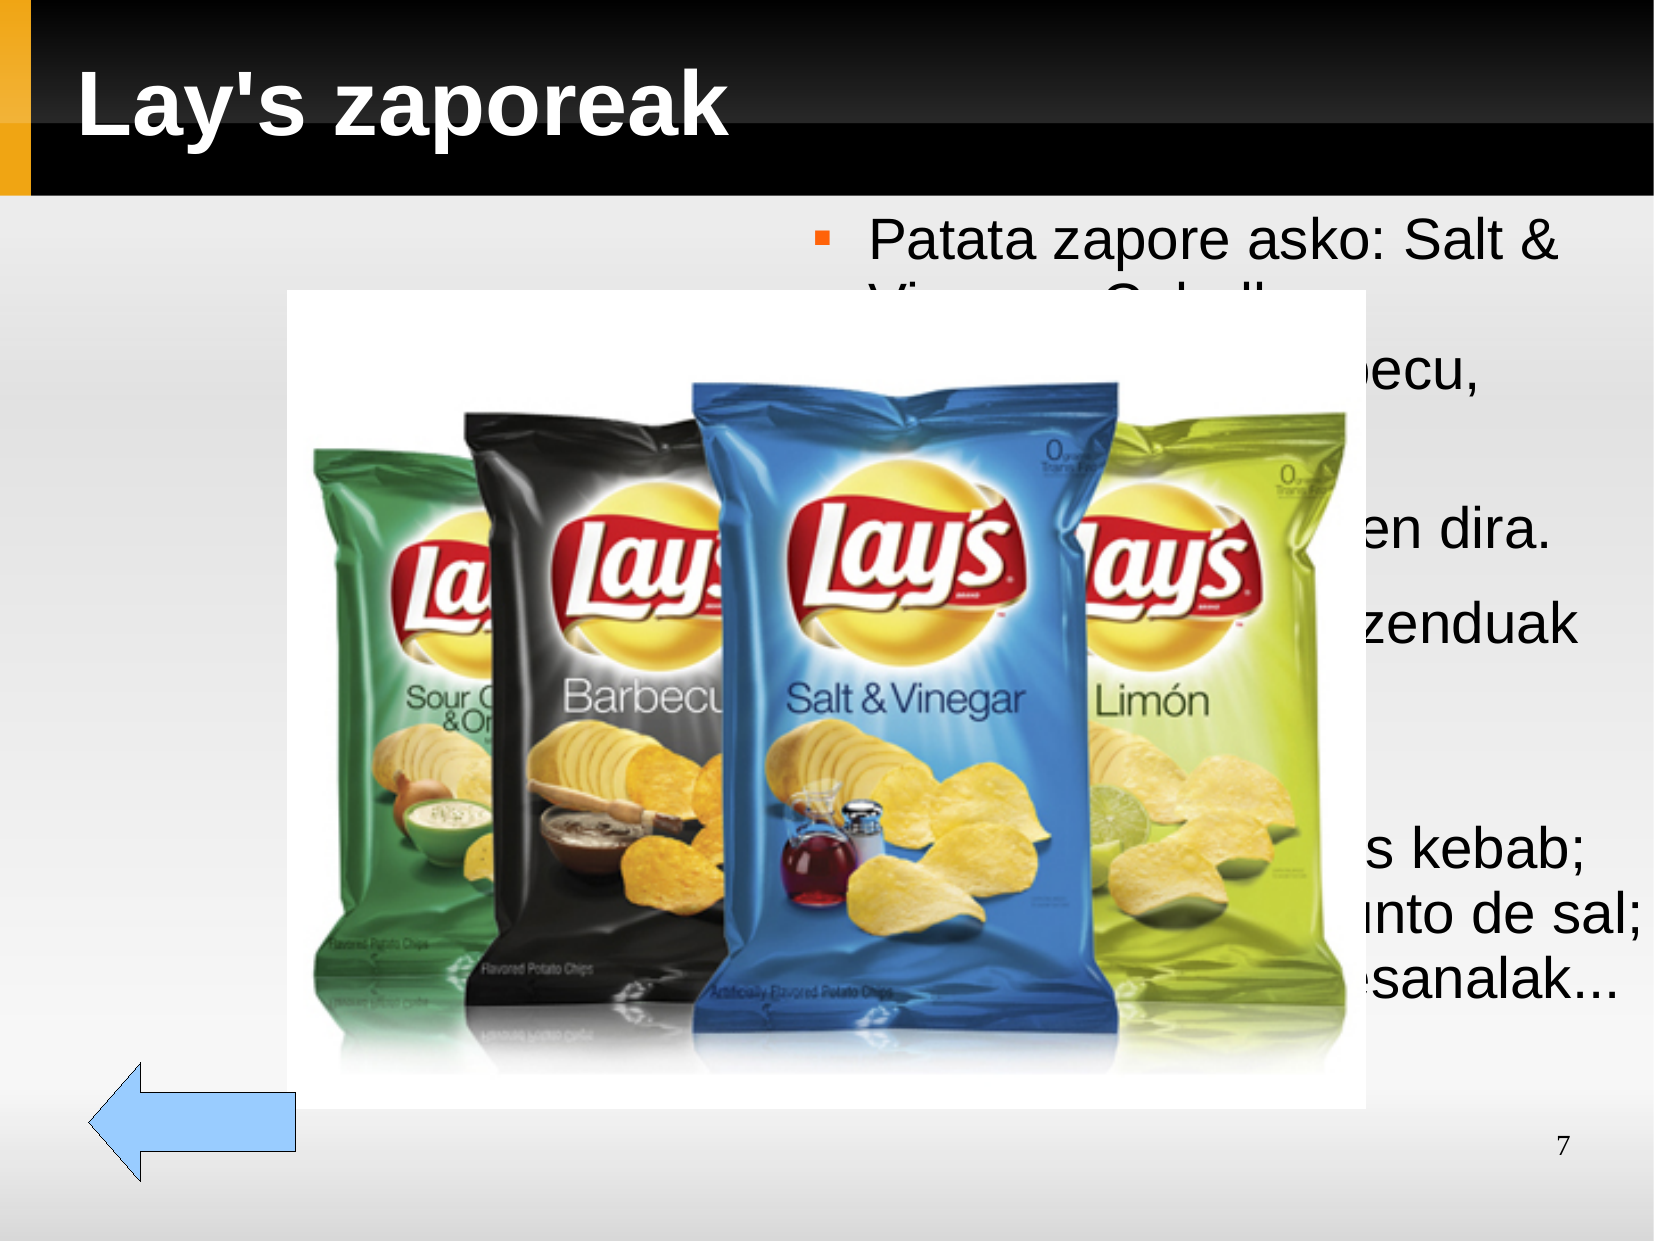

# Lay's zaporeak
Patata zapore asko: Salt & Vinager, Cebolla caramelizada, Barbecu, Pollo...
Mundu osoan saltzen dira.
Familia osorako zuzenduak (batez ere 18-25 urtekoentzat).
Gazteentzako: Lay's kebab; helduentzako: al punto de sal; zaharrentzako: artesanalak...
7